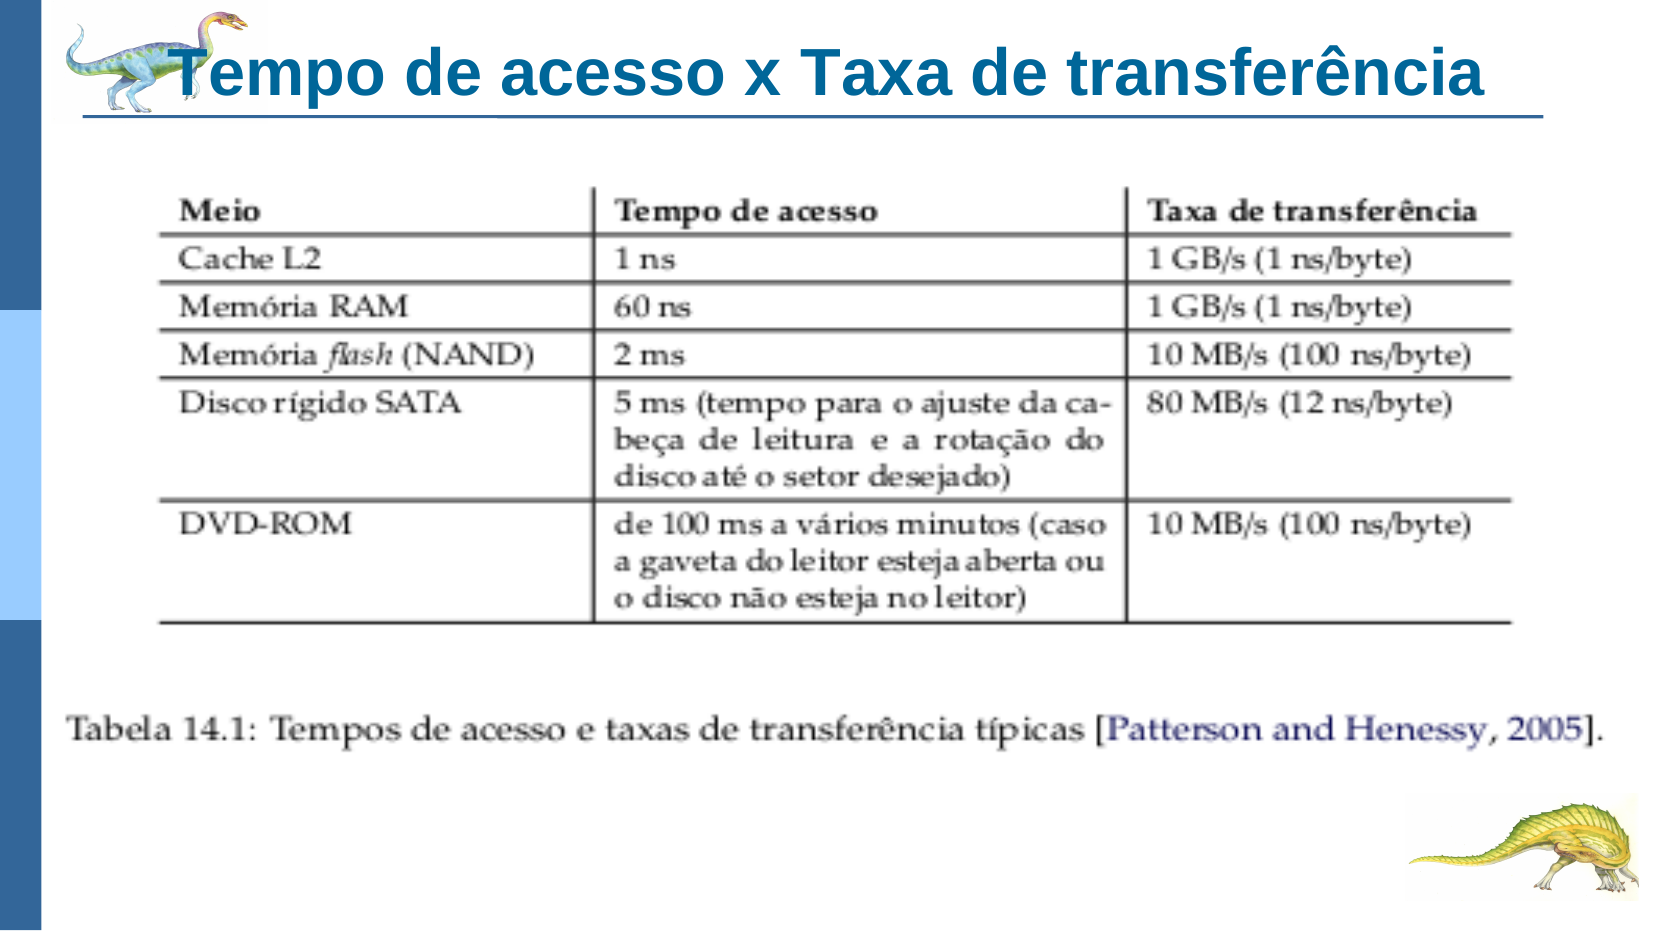

Tempo de acesso x Taxa de transferência